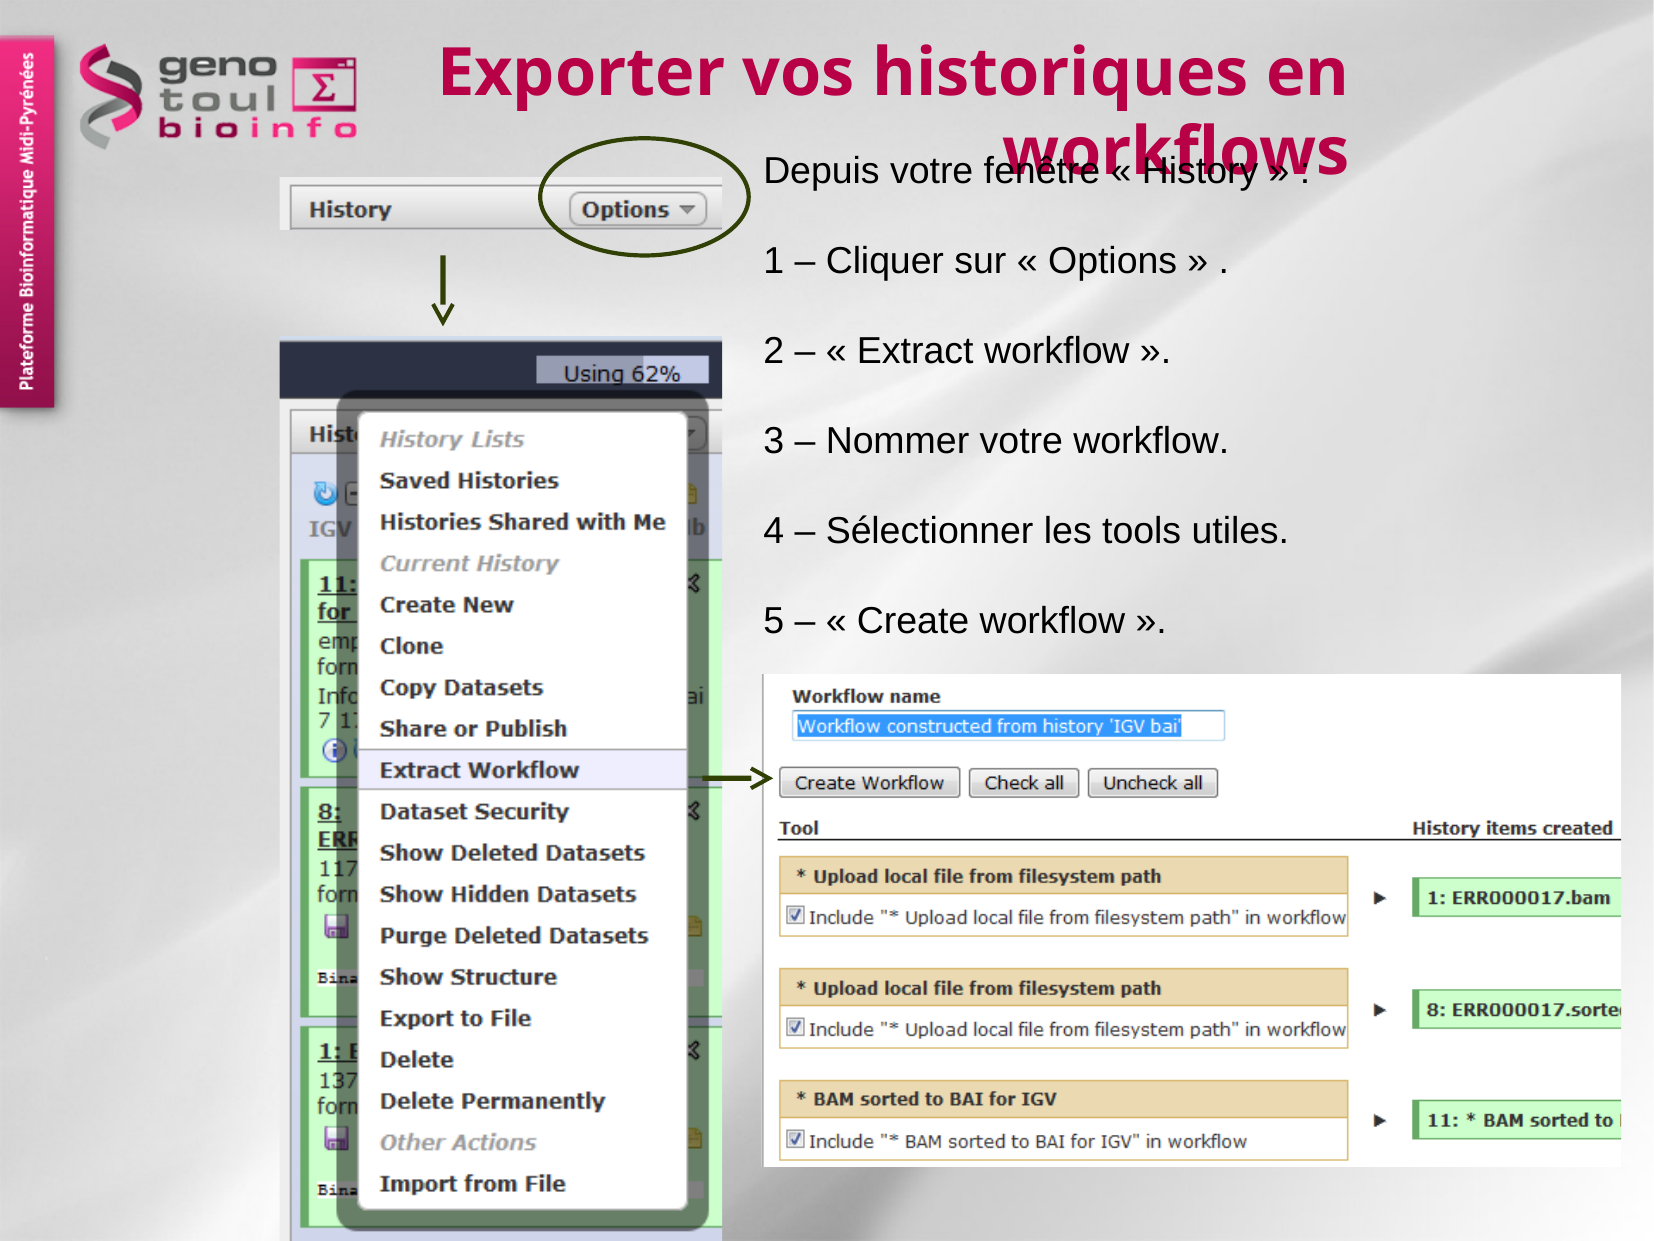

Exporter vos historiques en workflows
Depuis votre fenêtre « History » :
1 – Cliquer sur « Options » .
2 – « Extract workflow ».
3 – Nommer votre workflow.
4 – Sélectionner les tools utiles.
5 – « Create workflow ».